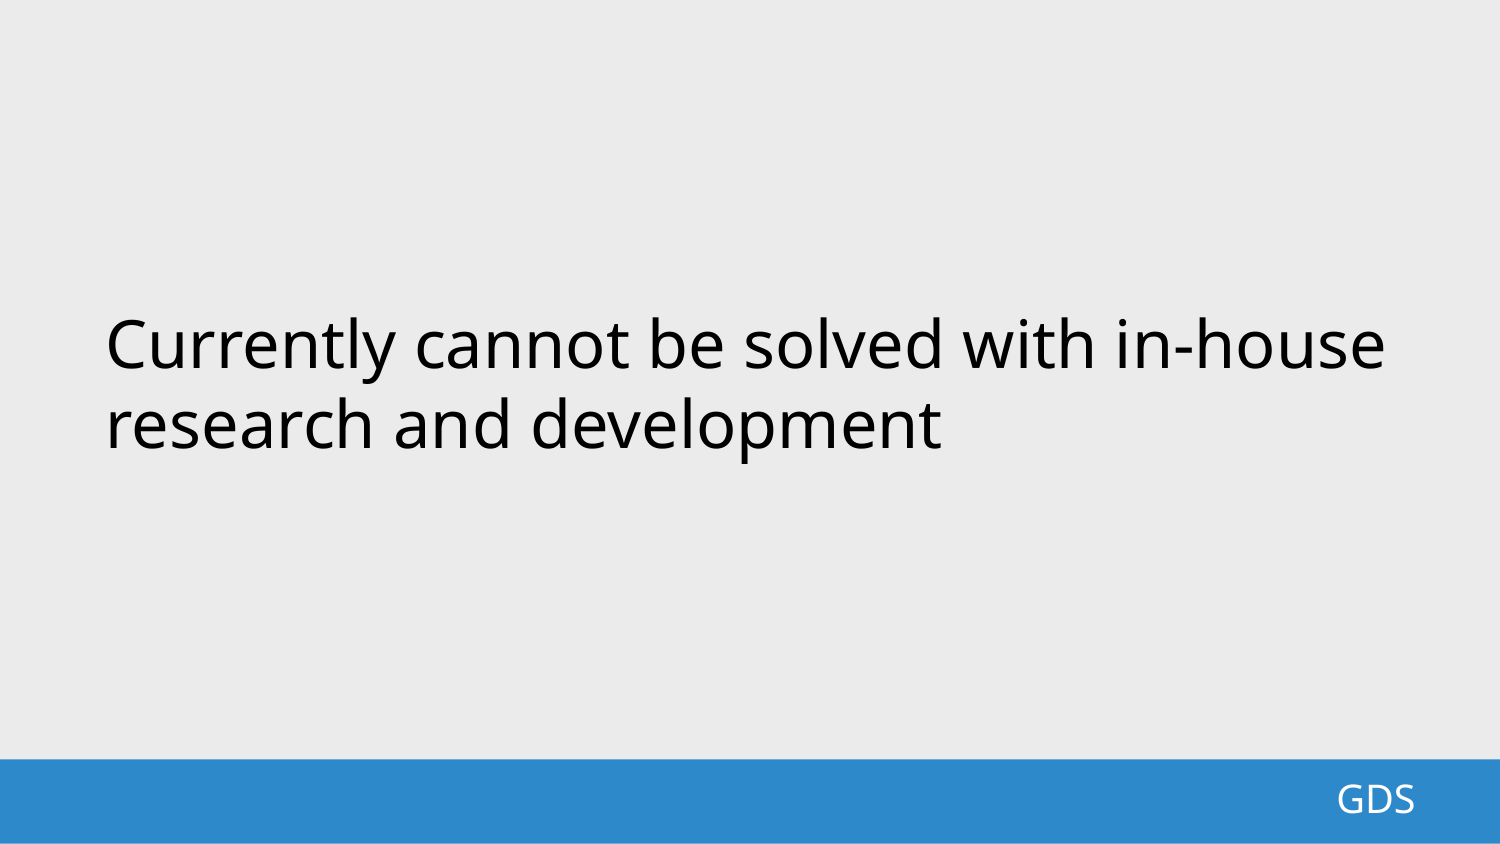

Currently cannot be solved with in-house research and development